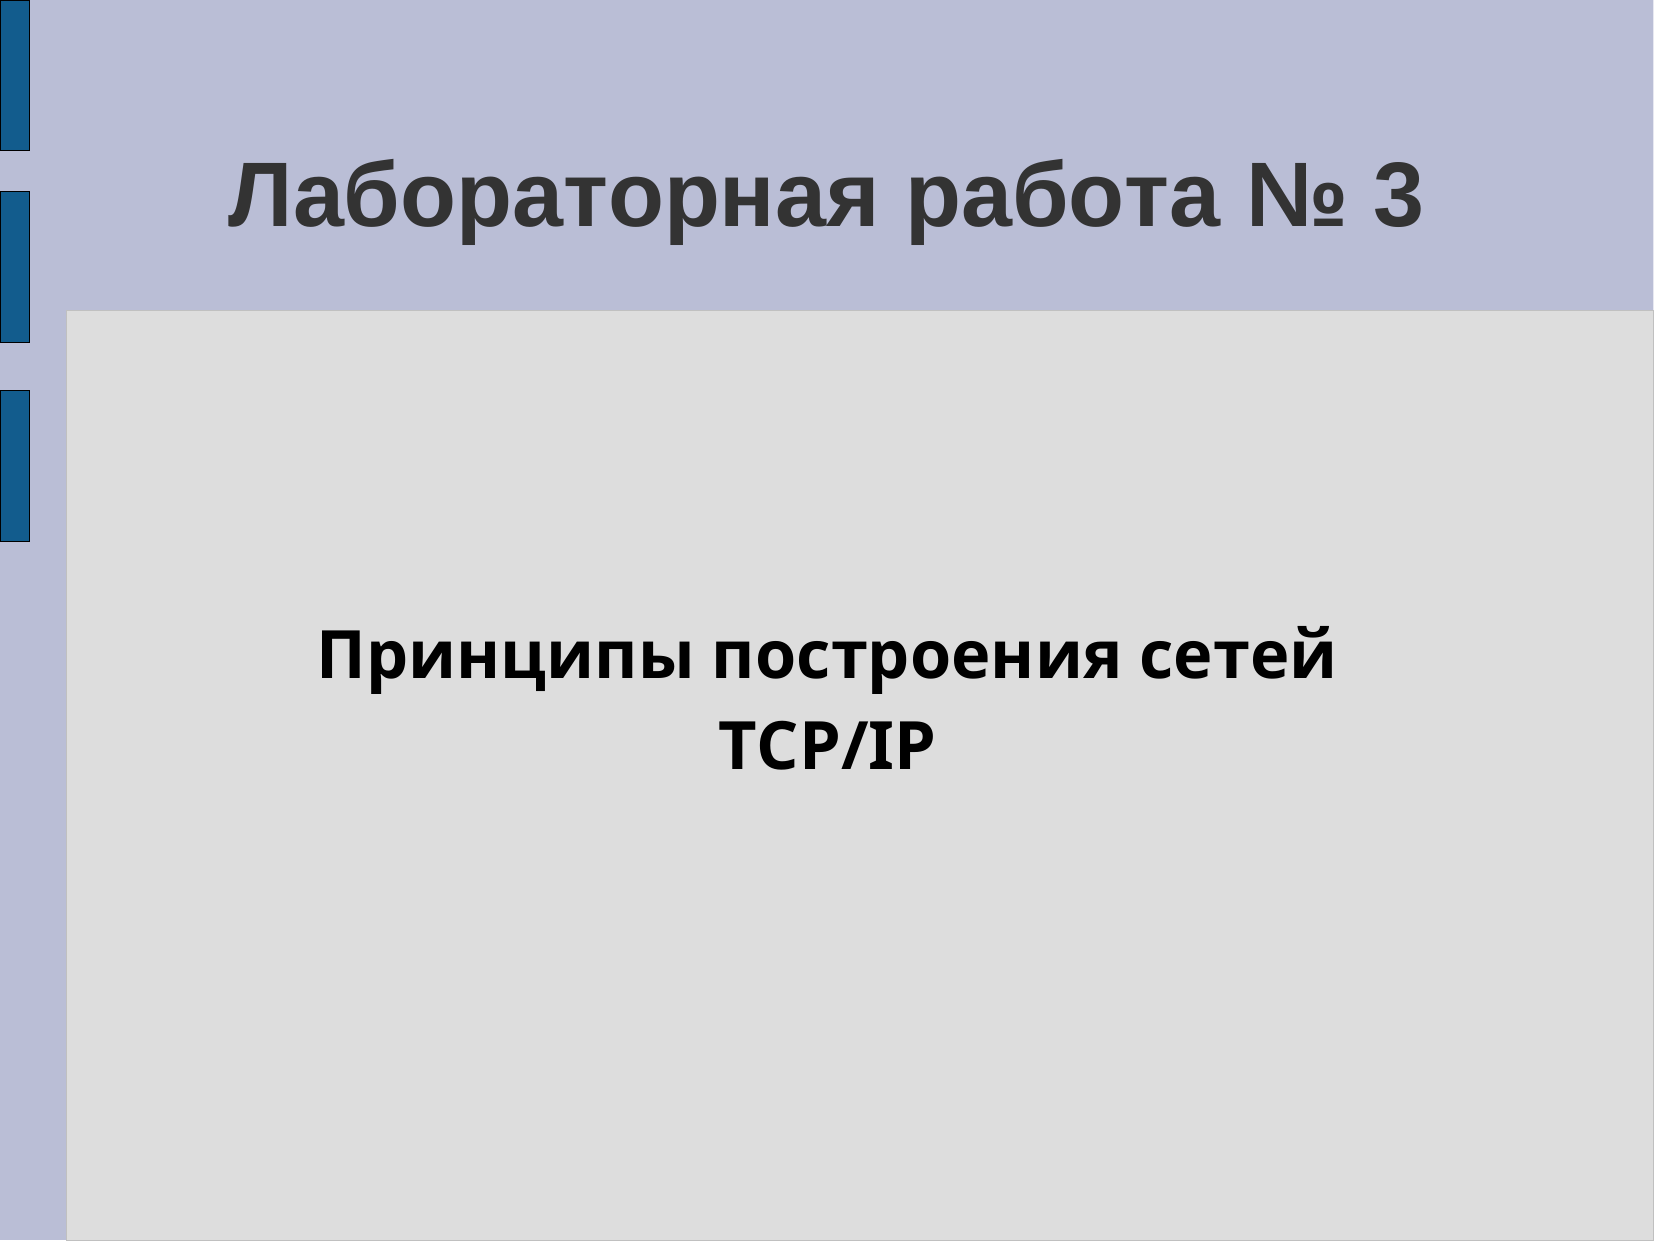

# Лабораторная работа № 3
Принципы построения сетей
TCP/IP